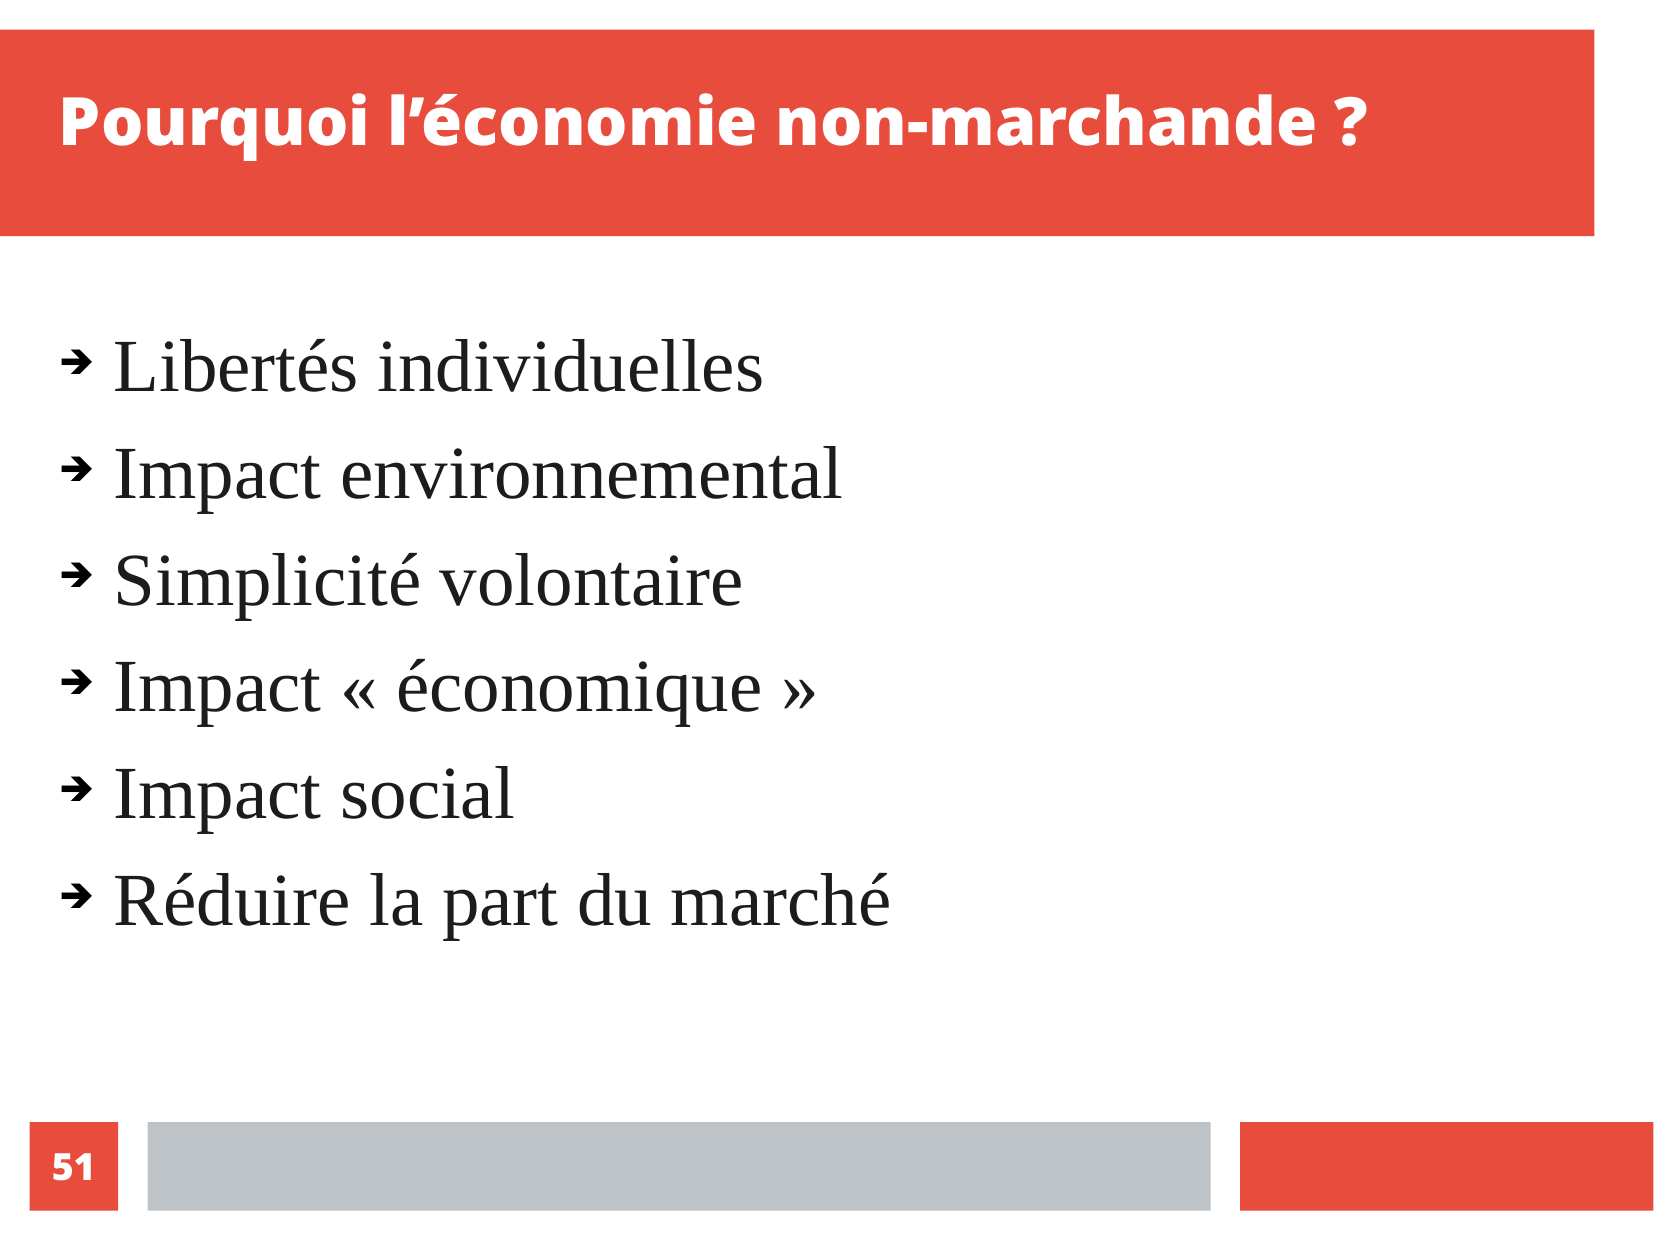

# Pourquoi l’économie non-marchande ?
 Libertés individuelles
 Impact environnemental
 Simplicité volontaire
 Impact « économique »
 Impact social
 Réduire la part du marché
51